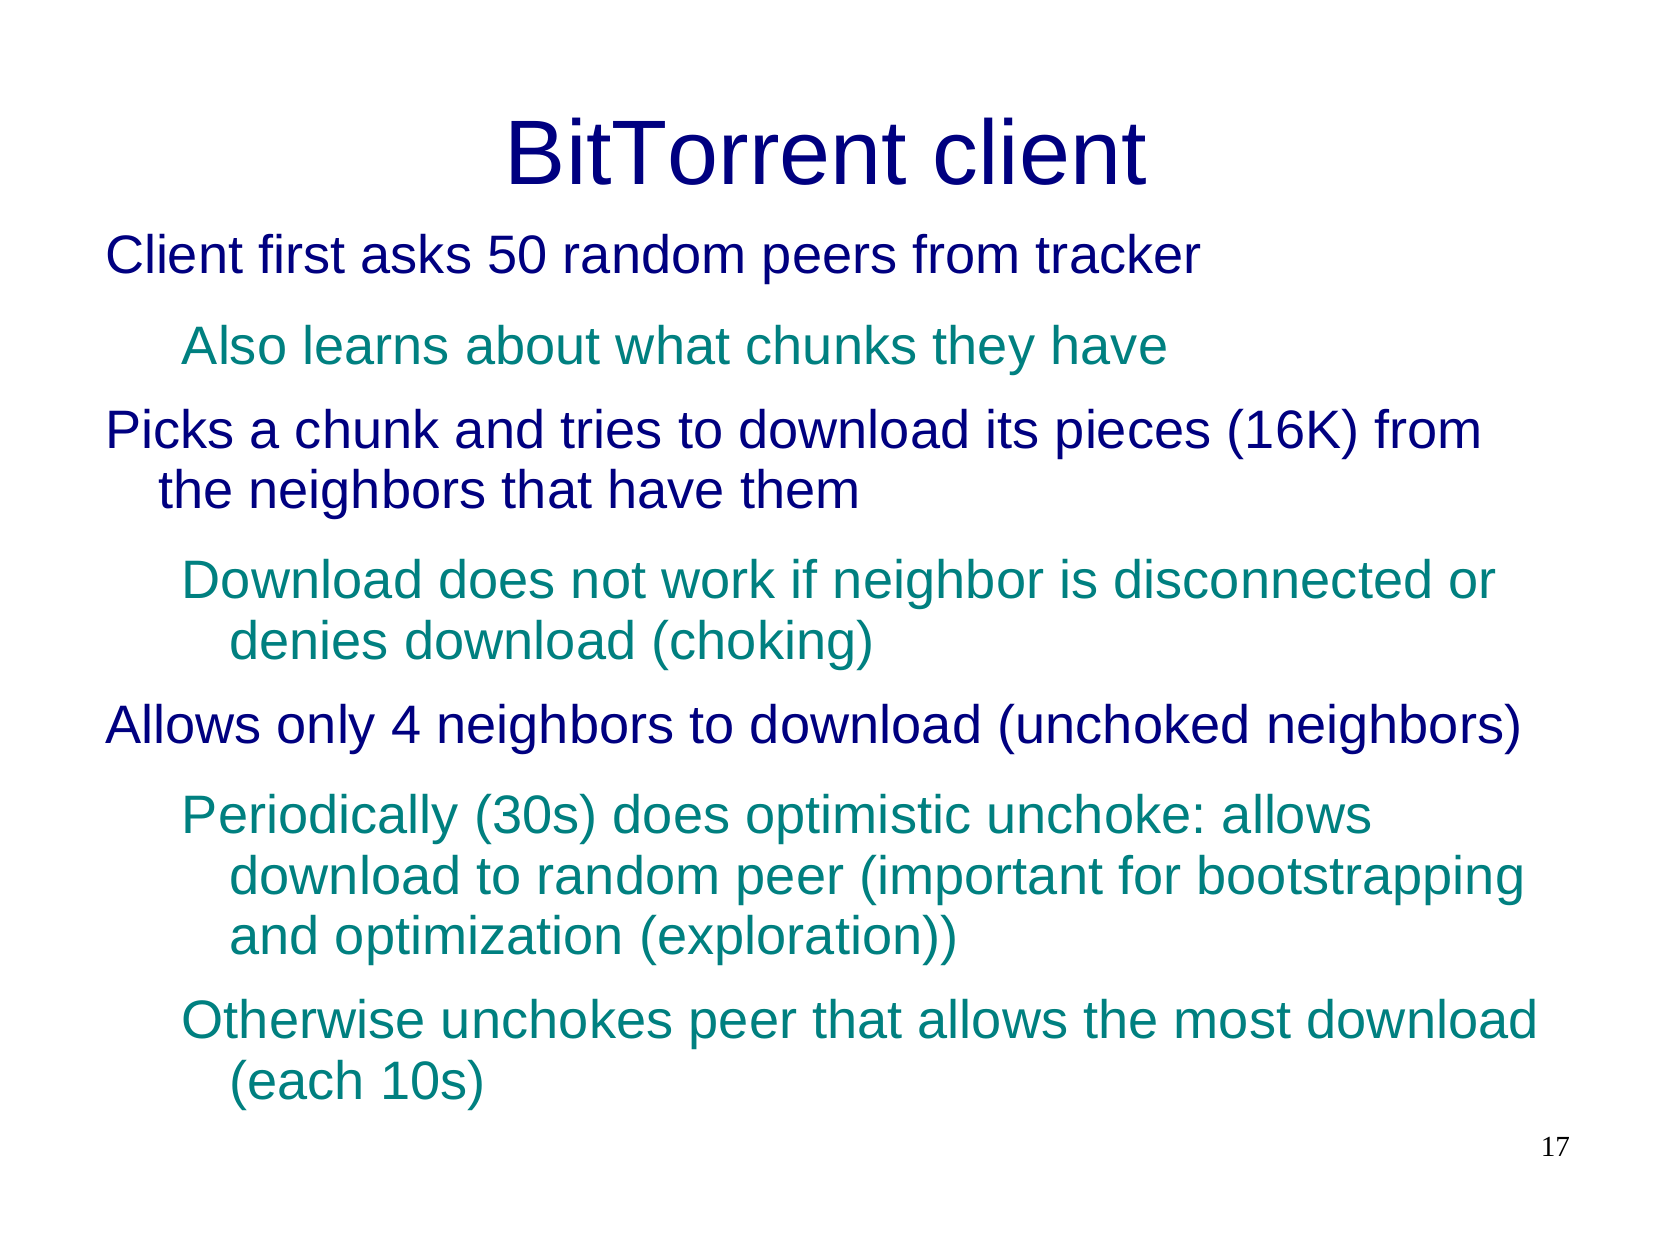

# BitTorrent client
Client first asks 50 random peers from tracker
Also learns about what chunks they have
Picks a chunk and tries to download its pieces (16K) from the neighbors that have them
Download does not work if neighbor is disconnected or denies download (choking)
Allows only 4 neighbors to download (unchoked neighbors)
Periodically (30s) does optimistic unchoke: allows download to random peer (important for bootstrapping and optimization (exploration))
Otherwise unchokes peer that allows the most download (each 10s)
17